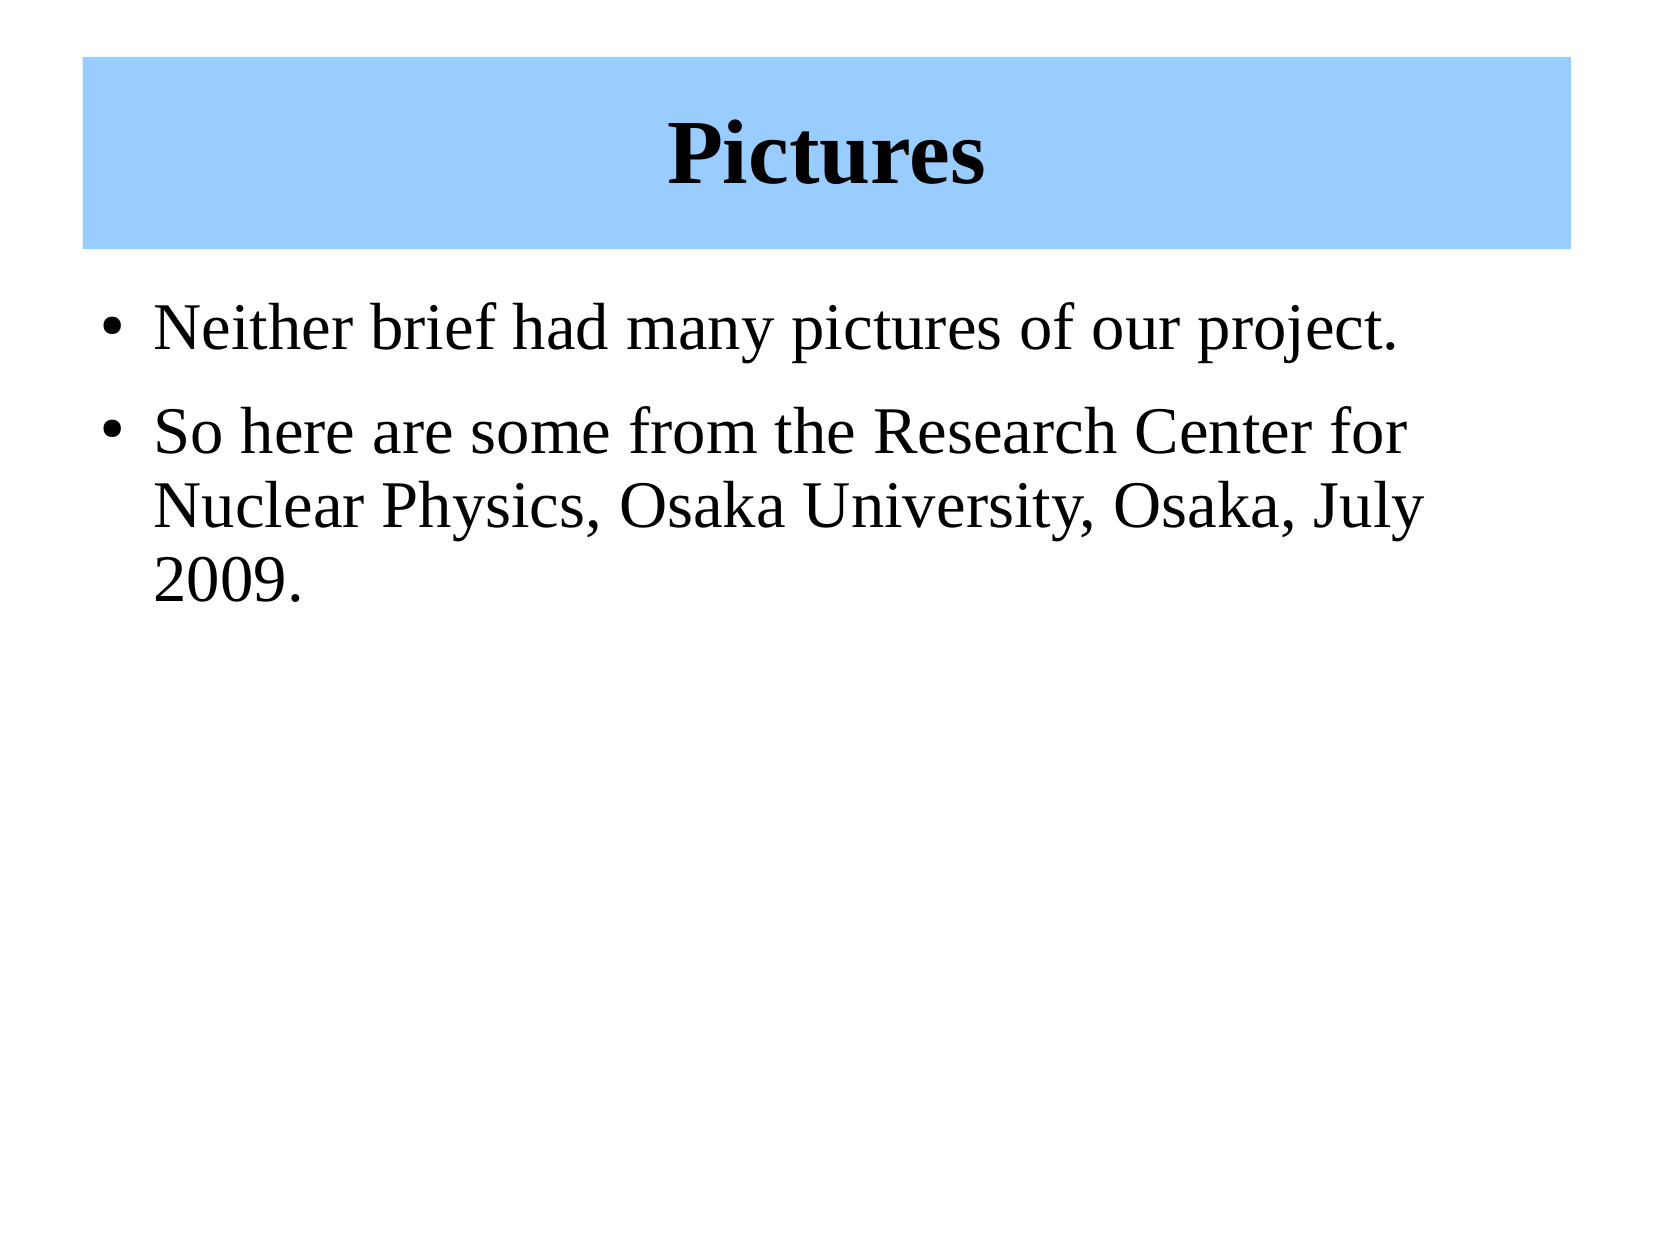

# Pictures
Neither brief had many pictures of our project.
So here are some from the Research Center for Nuclear Physics, Osaka University, Osaka, July 2009.